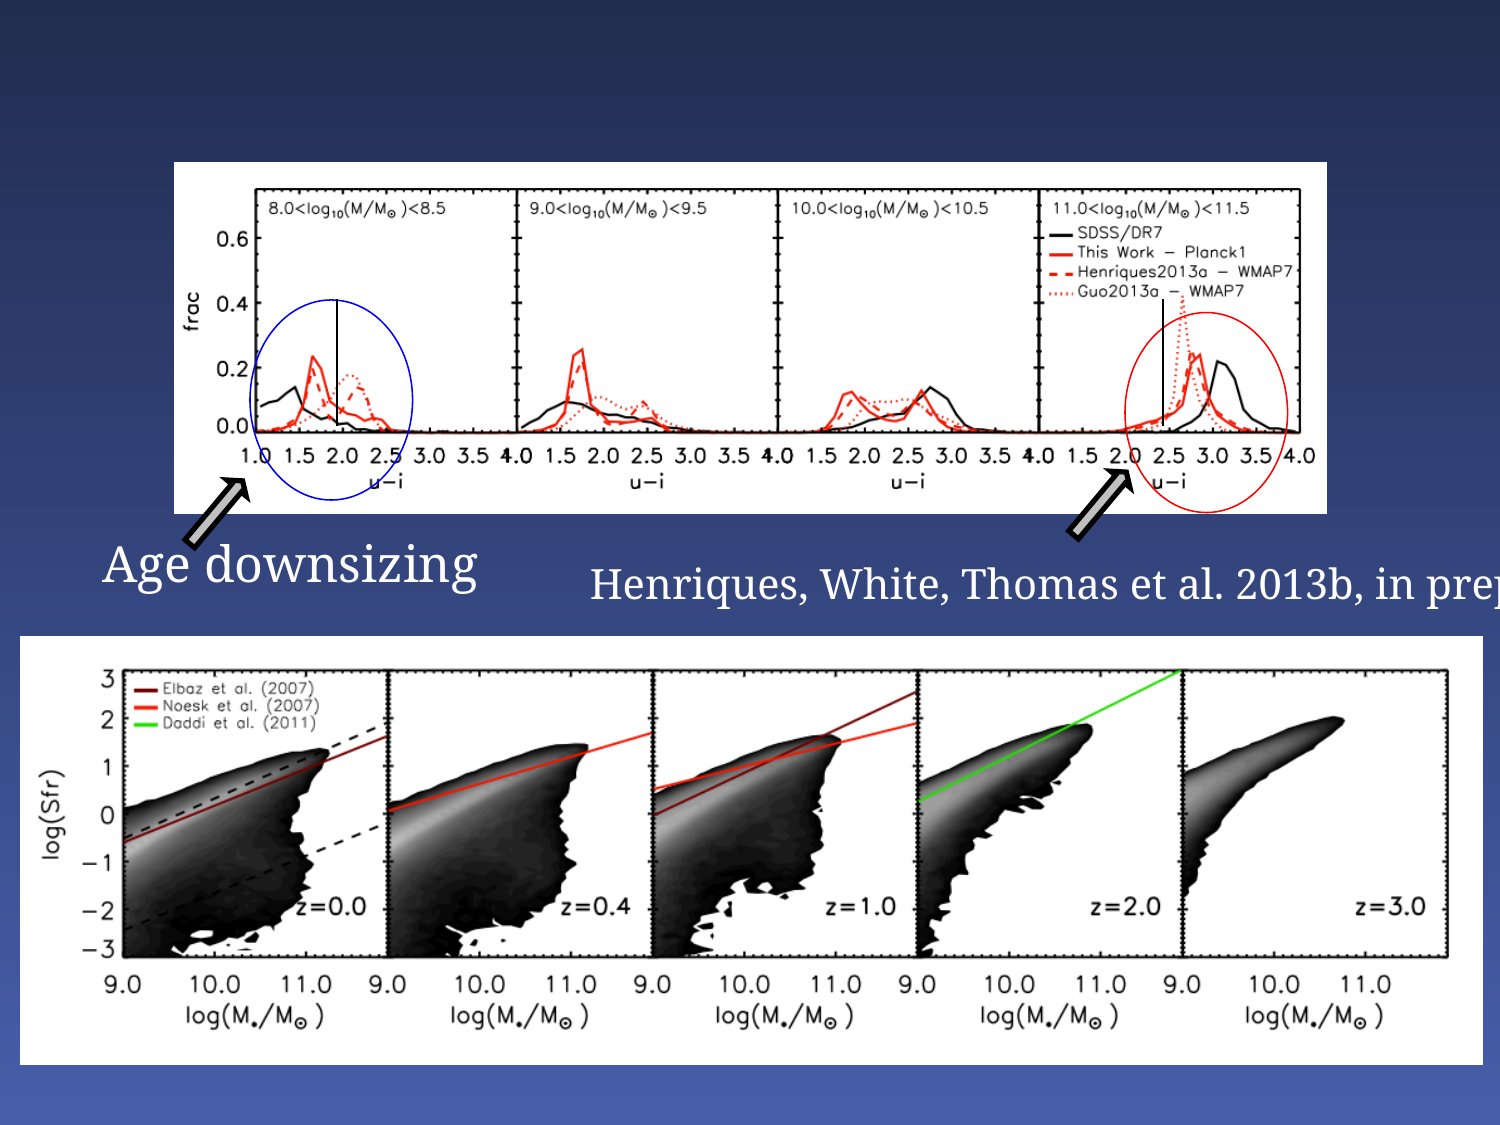

Age downsizing
Henriques, White, Thomas et al. 2013b, in prep